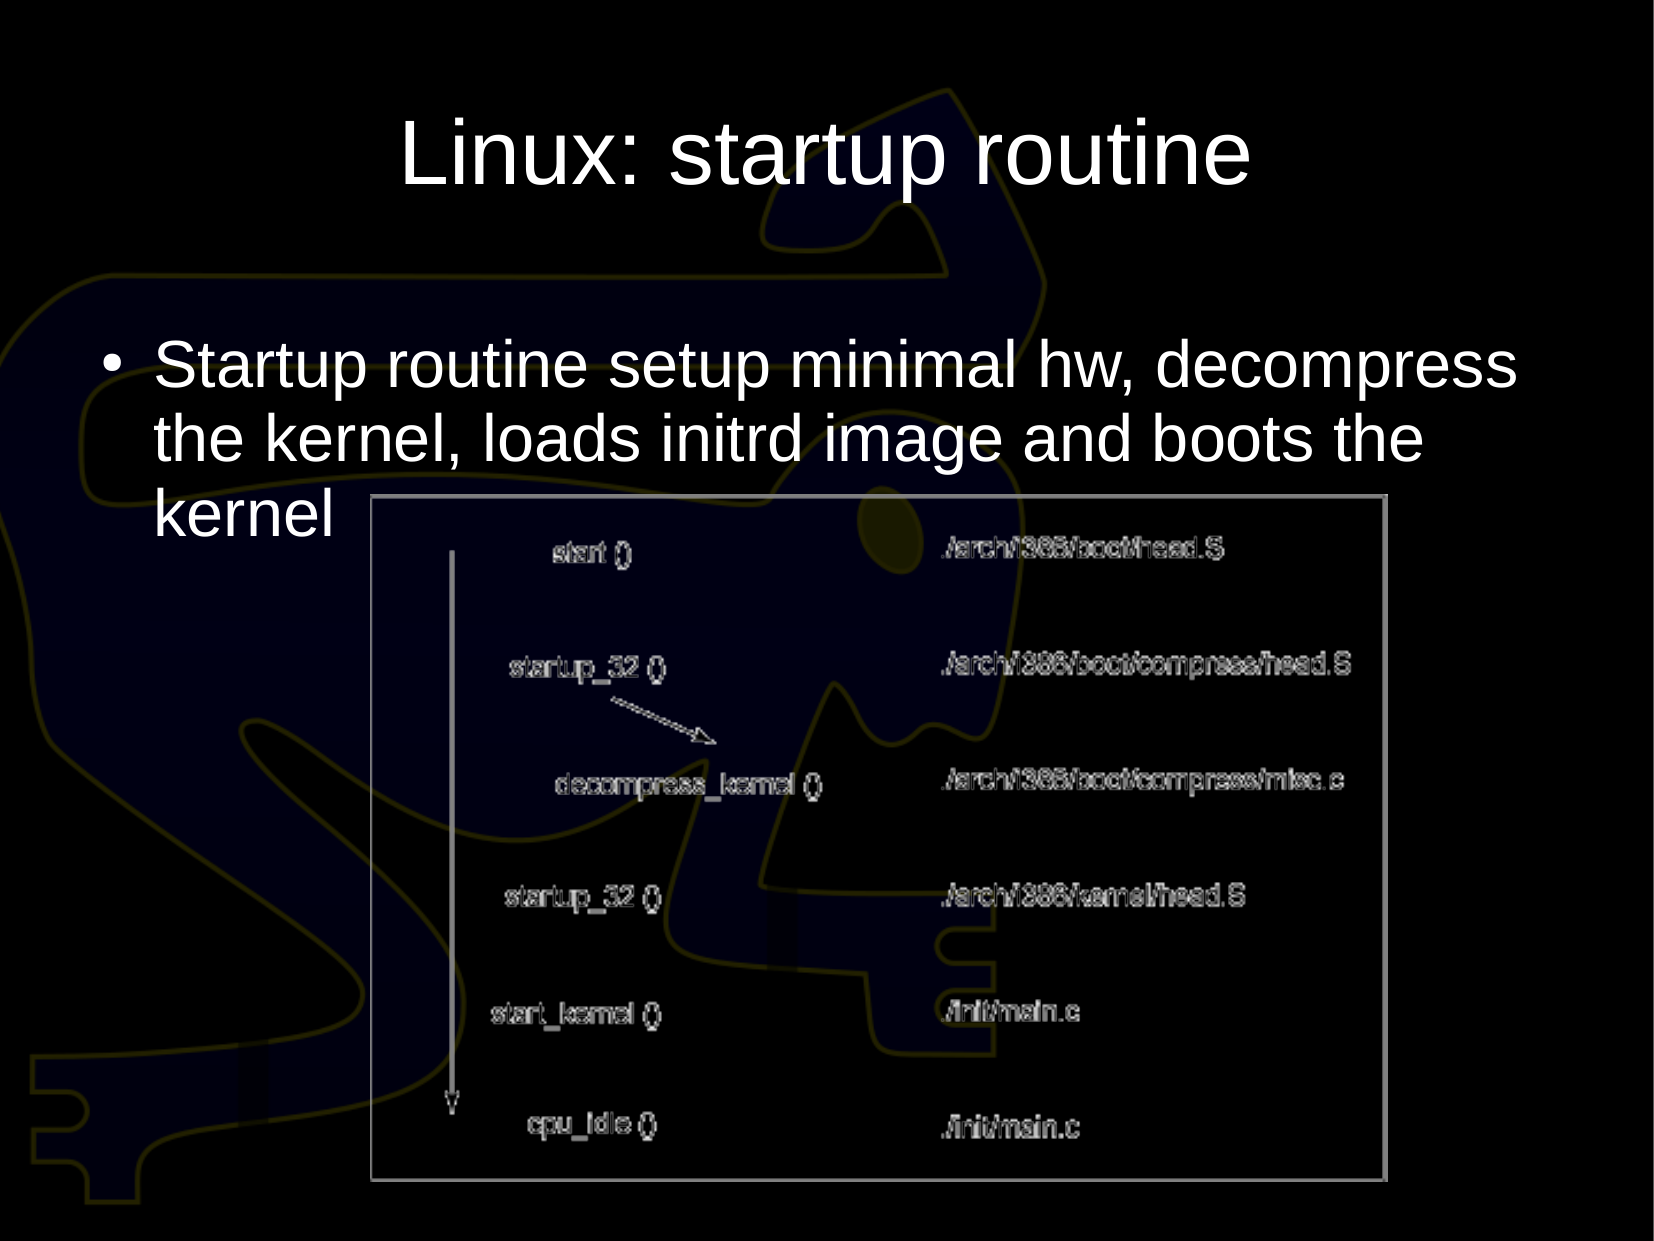

# Linux: startup routine
Startup routine setup minimal hw, decompress the kernel, loads initrd image and boots the kernel